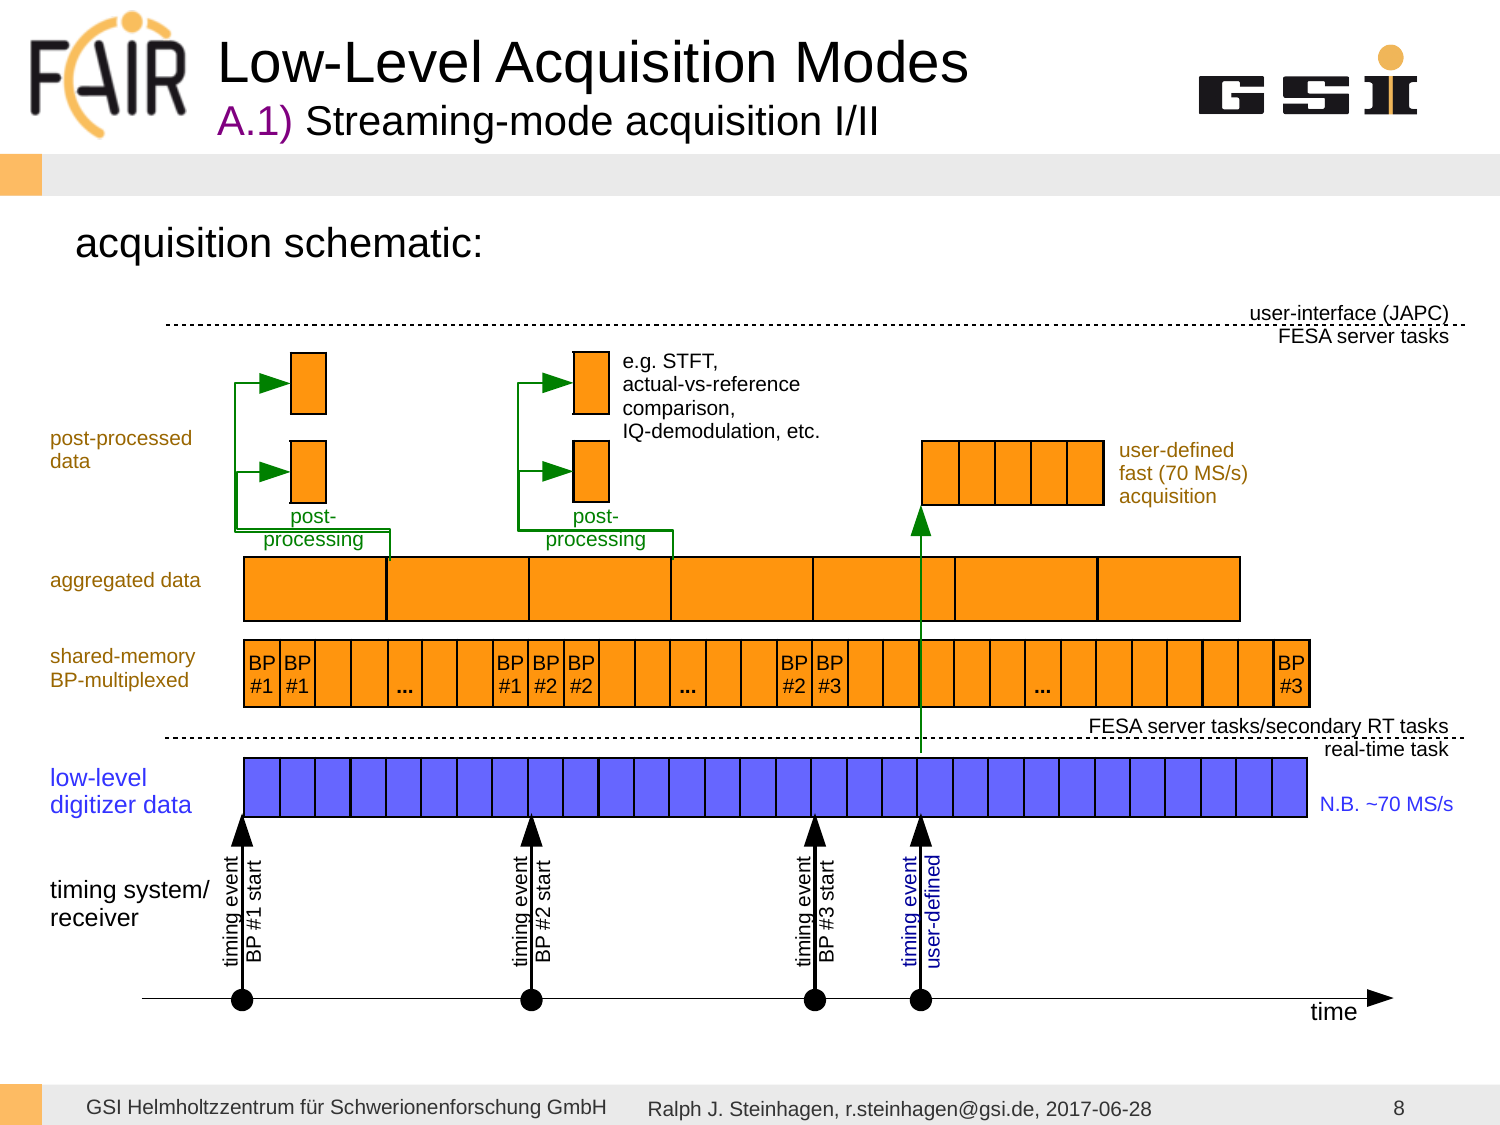

# Low-Level Acquisition Modes A.1) Streaming-mode acquisition I/II
acquisition schematic:
user-interface (JAPC)
FESA server tasks
e.g. STFT,
actual-vs-reference
comparison,
IQ-demodulation, etc.
| |
| --- |
| |
| --- |
post-processed data
| |
| --- |
| |
| --- |
user-defined
fast (70 MS/s)
acquisition
| | | | | |
| --- | --- | --- | --- | --- |
| | | | | | | |
| --- | --- | --- | --- | --- | --- | --- |
aggregated data
shared-memory
BP-multiplexed
| BP #1 | BP #1 | | | ... | | | BP #1 | BP #2 | BP #2 | | | ... | | | BP #2 | BP #3 | | | | | | ... | | | | | | | BP #3 |
| --- | --- | --- | --- | --- | --- | --- | --- | --- | --- | --- | --- | --- | --- | --- | --- | --- | --- | --- | --- | --- | --- | --- | --- | --- | --- | --- | --- | --- | --- |
FESA server tasks/secondary RT tasks
real-time task
low-level digitizer data
| | | | | | | | | | | | | | | | | | | | | | | | | | | | | | |
| --- | --- | --- | --- | --- | --- | --- | --- | --- | --- | --- | --- | --- | --- | --- | --- | --- | --- | --- | --- | --- | --- | --- | --- | --- | --- | --- | --- | --- | --- |
N.B. ~70 MS/s
timing event
BP #1 start
timing event
BP #2 start
timing event
BP #3 start
timing system/
receiver
time
timing event
user-defined